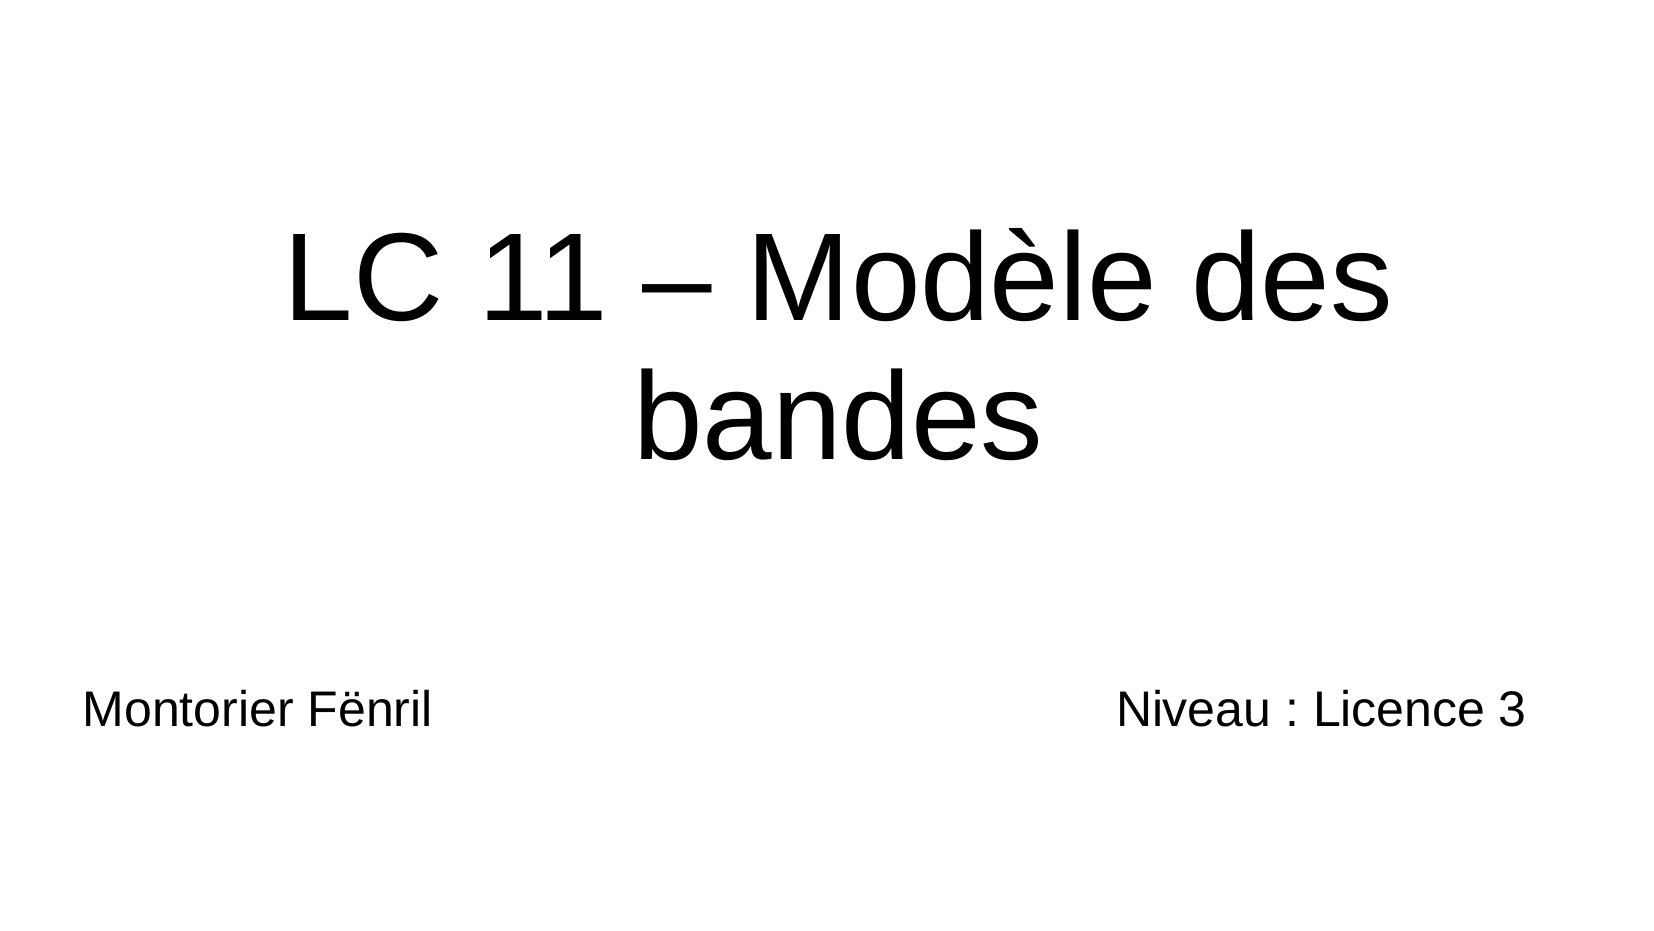

# LC 11 – Modèle des bandes
Montorier Fënril										Niveau : Licence 3